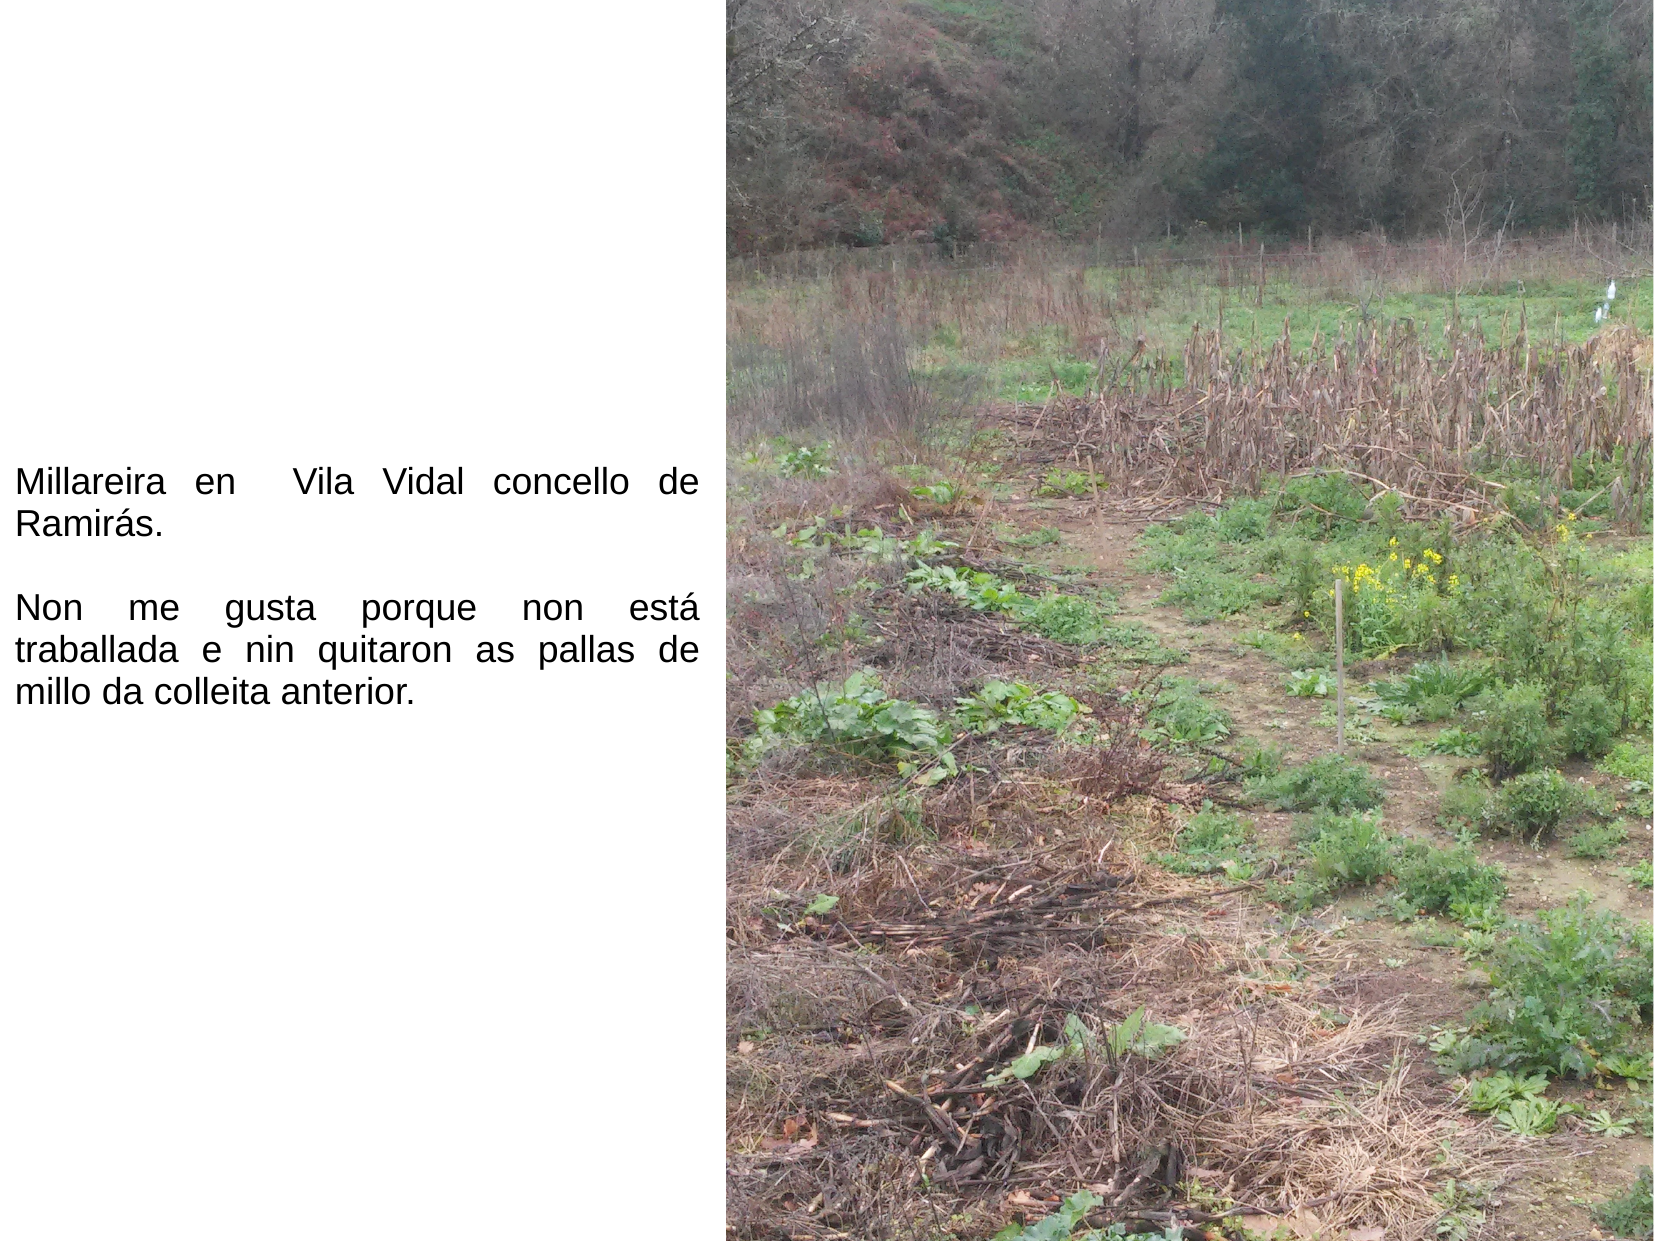

Millareira en Vila Vidal concello de Ramirás.
Non me gusta porque non está traballada e nin quitaron as pallas de millo da colleita anterior.